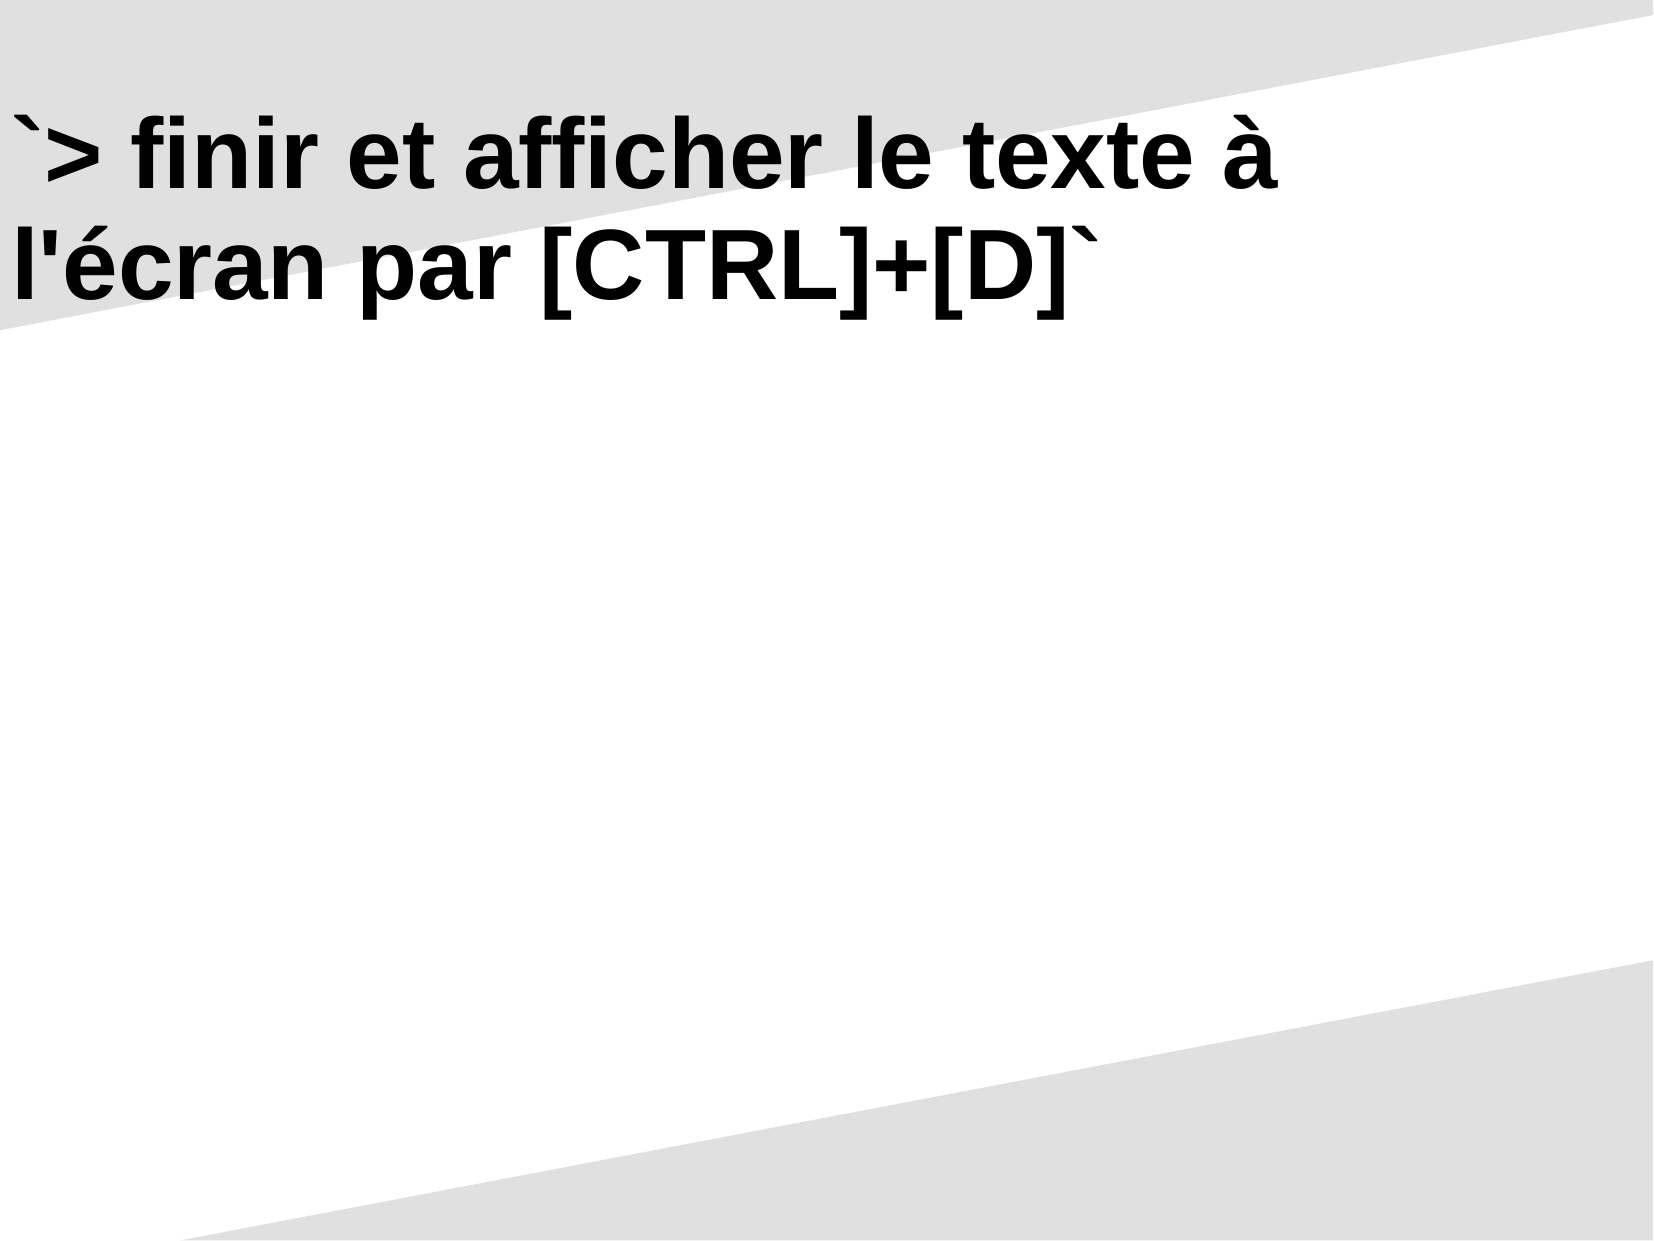

# `> finir et afficher le texte à l'écran par [CTRL]+[D]`